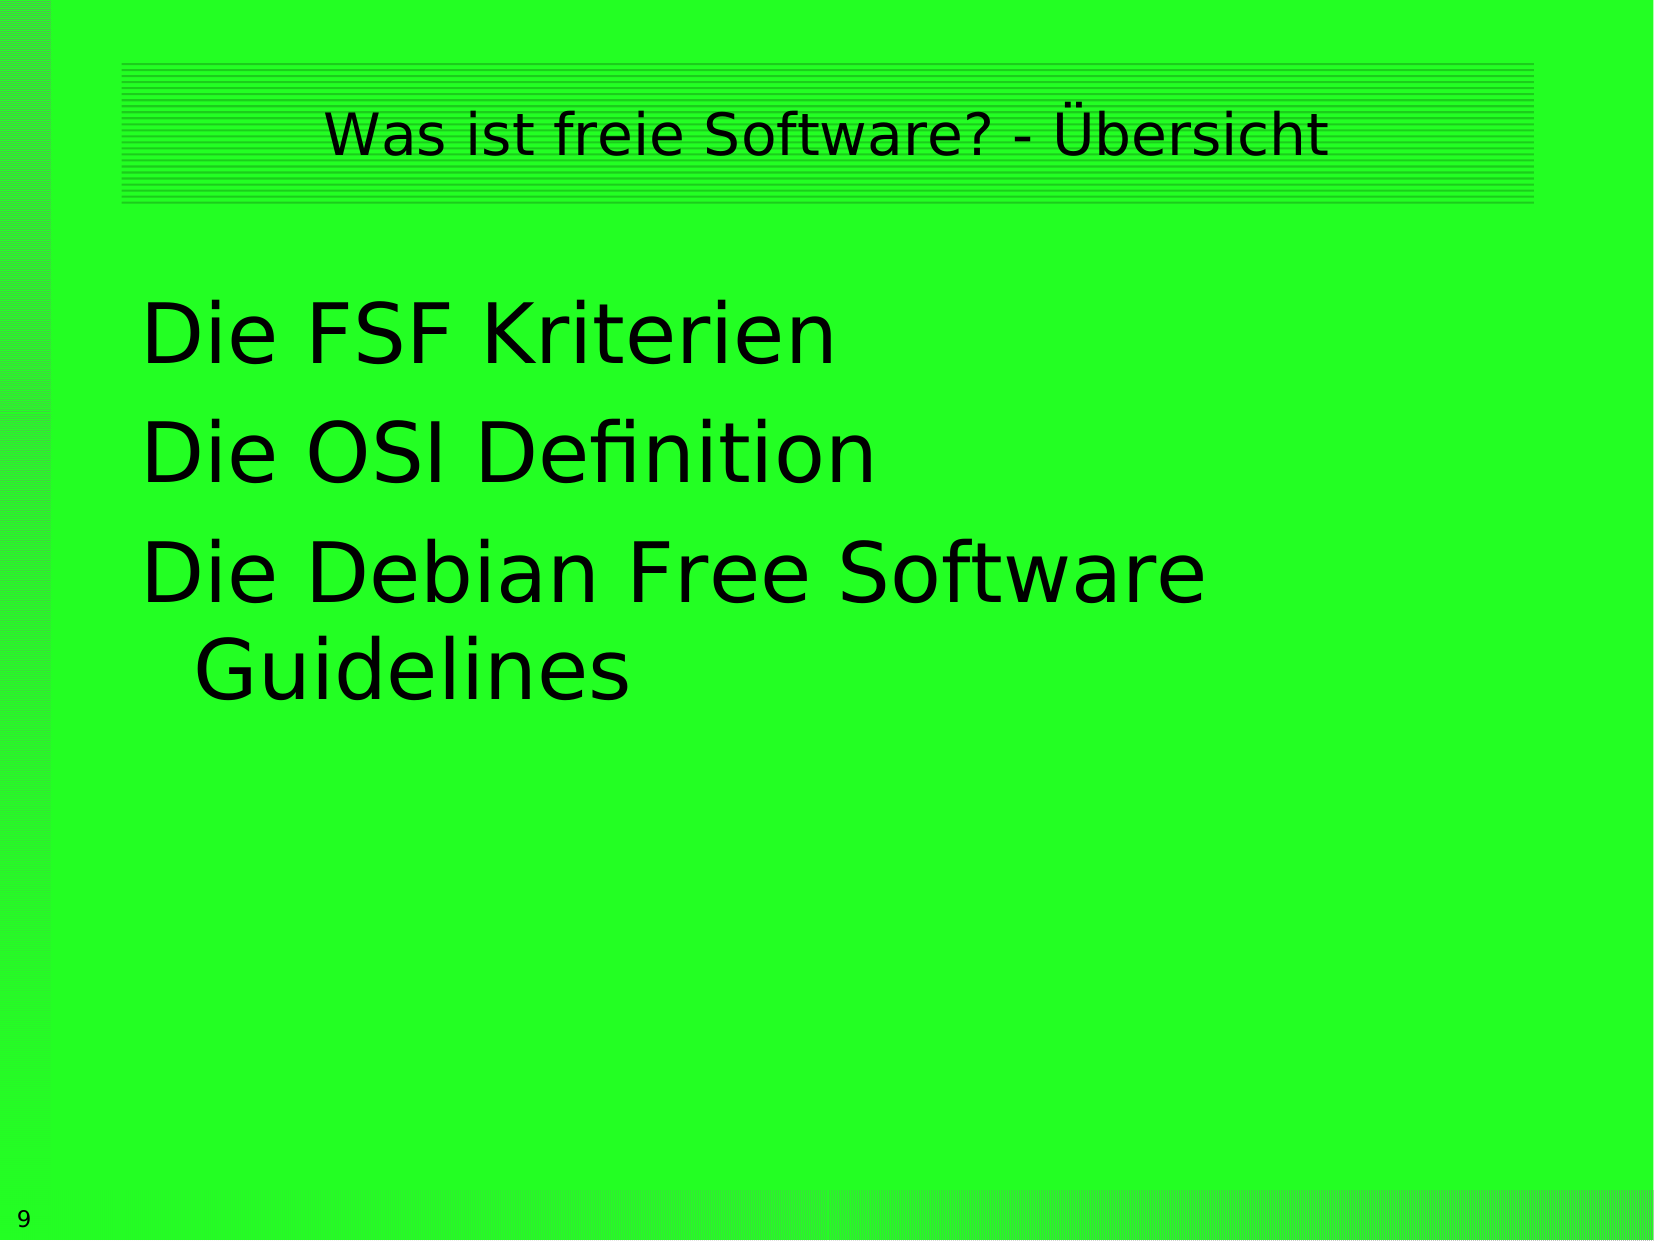

# Was ist freie Software? - Übersicht
Die FSF Kriterien
Die OSI Definition
Die Debian Free Software Guidelines